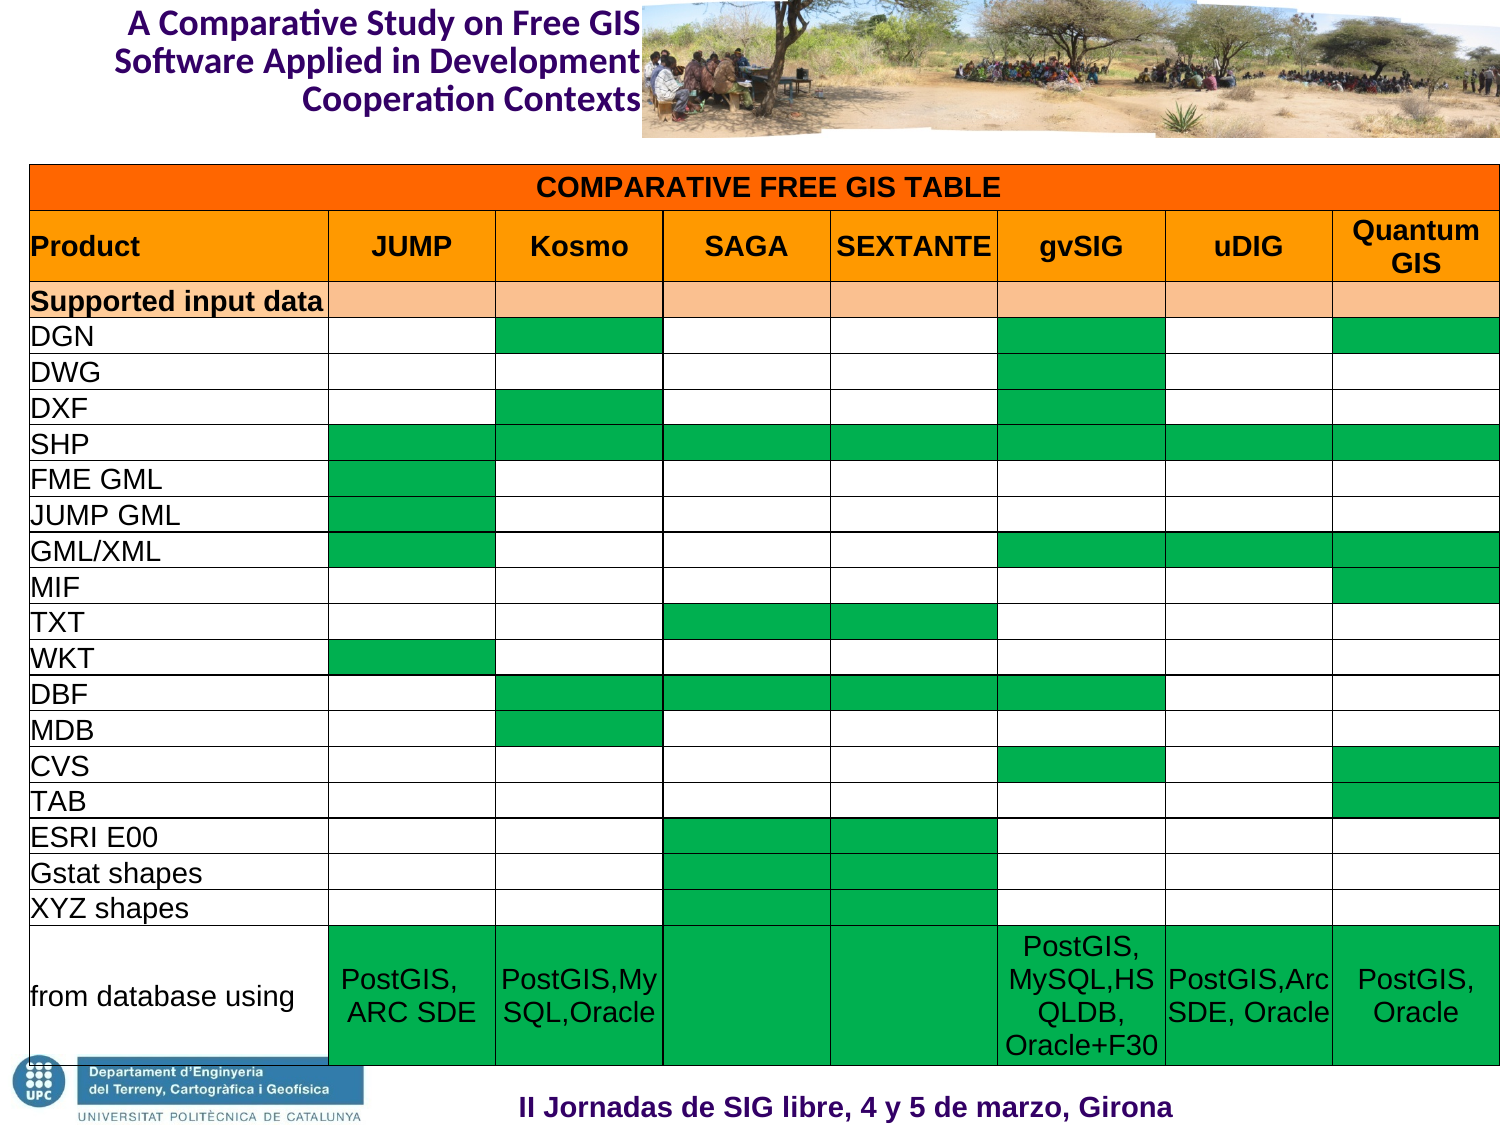

COMPARATIVE FREE GIS TABLE
Product
JUMP
Kosmo
SAGA
SEXTANTE
gvSIG
uDIG
Quantum GIS
Supported input data
DGN
DWG
DXF
SHP
FME GML
JUMP GML
GML/XML
MIF
TXT
WKT
DBF
MDB
CVS
TAB
ESRI E00
Gstat shapes
XYZ shapes
from database using
PostGIS, ARC SDE
PostGIS,MySQL,Oracle
PostGIS, MySQL,HSQLDB, Oracle+F30
PostGIS,ArcSDE, Oracle
PostGIS, Oracle
II Jornadas de SIG libre, 4 y 5 de marzo, Girona